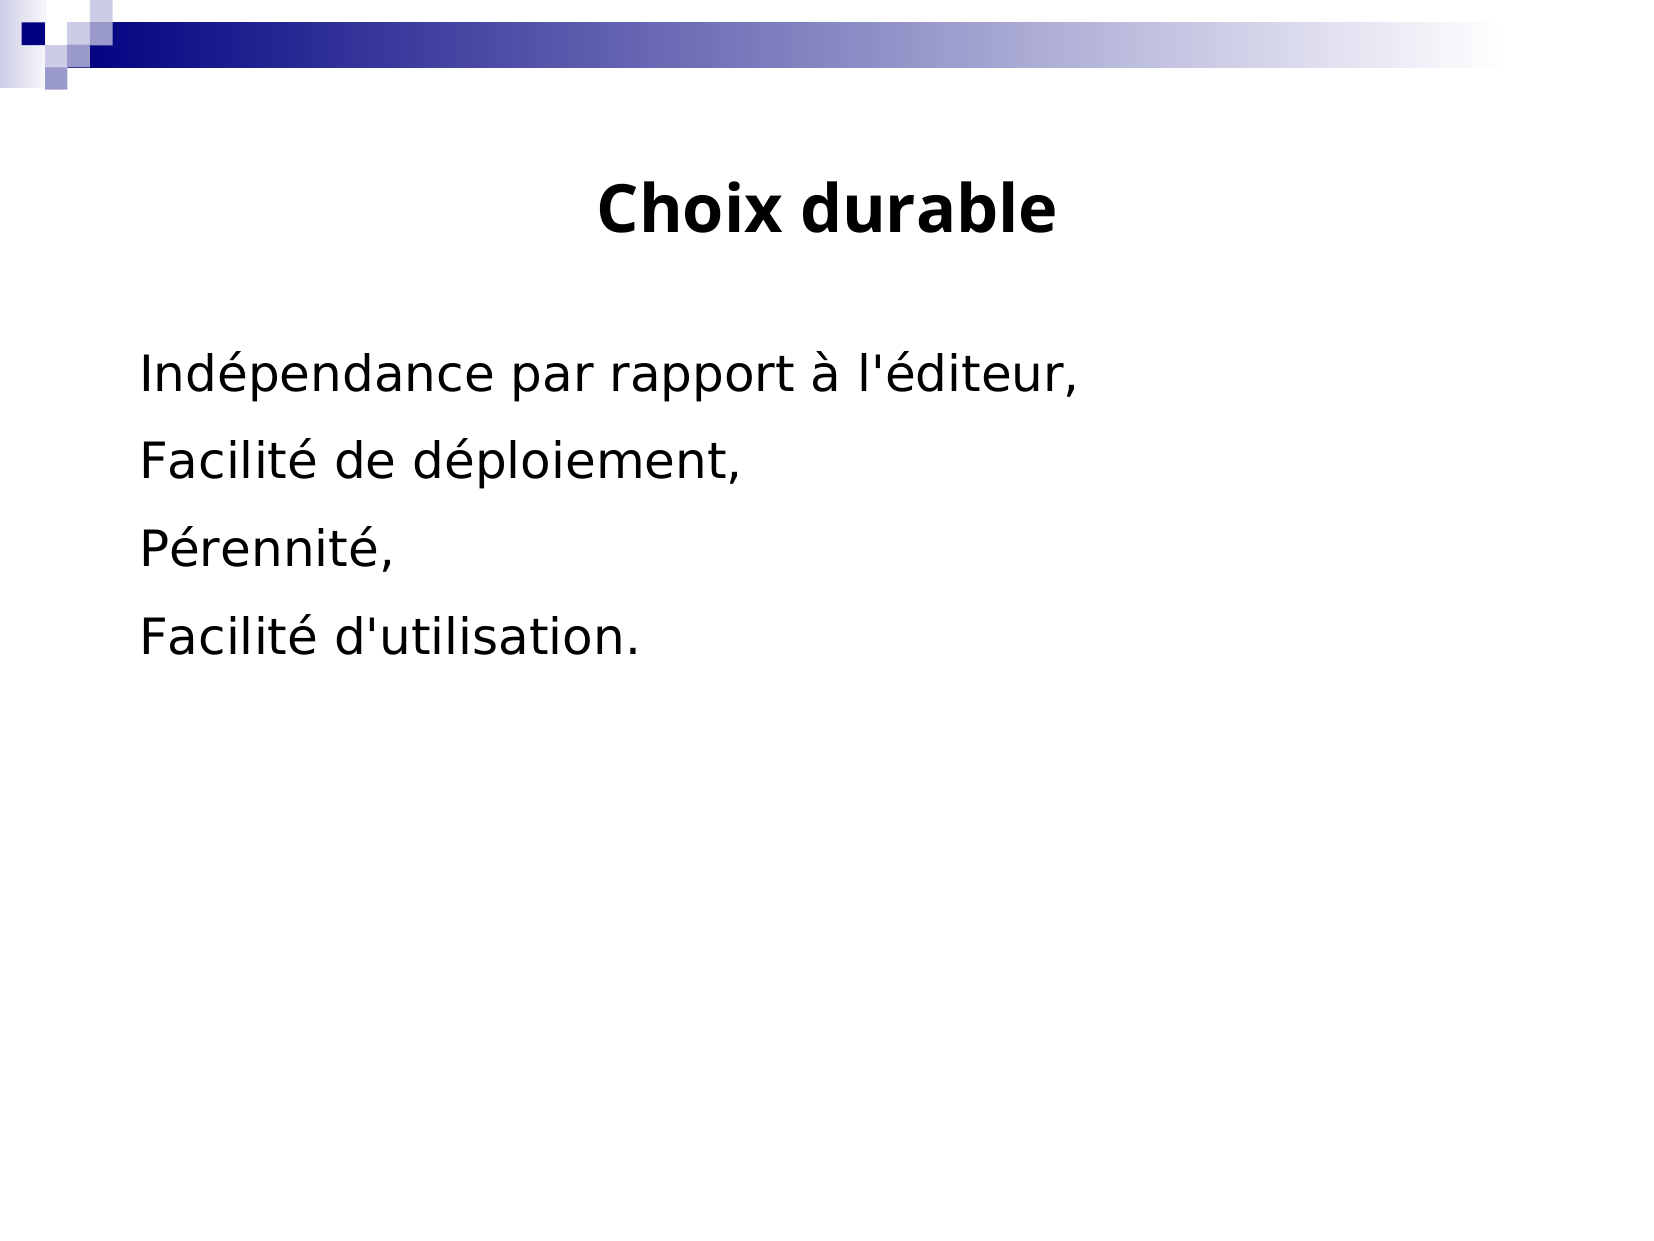

# Choix durable
Indépendance par rapport à l'éditeur,
Facilité de déploiement,
Pérennité,
Facilité d'utilisation.